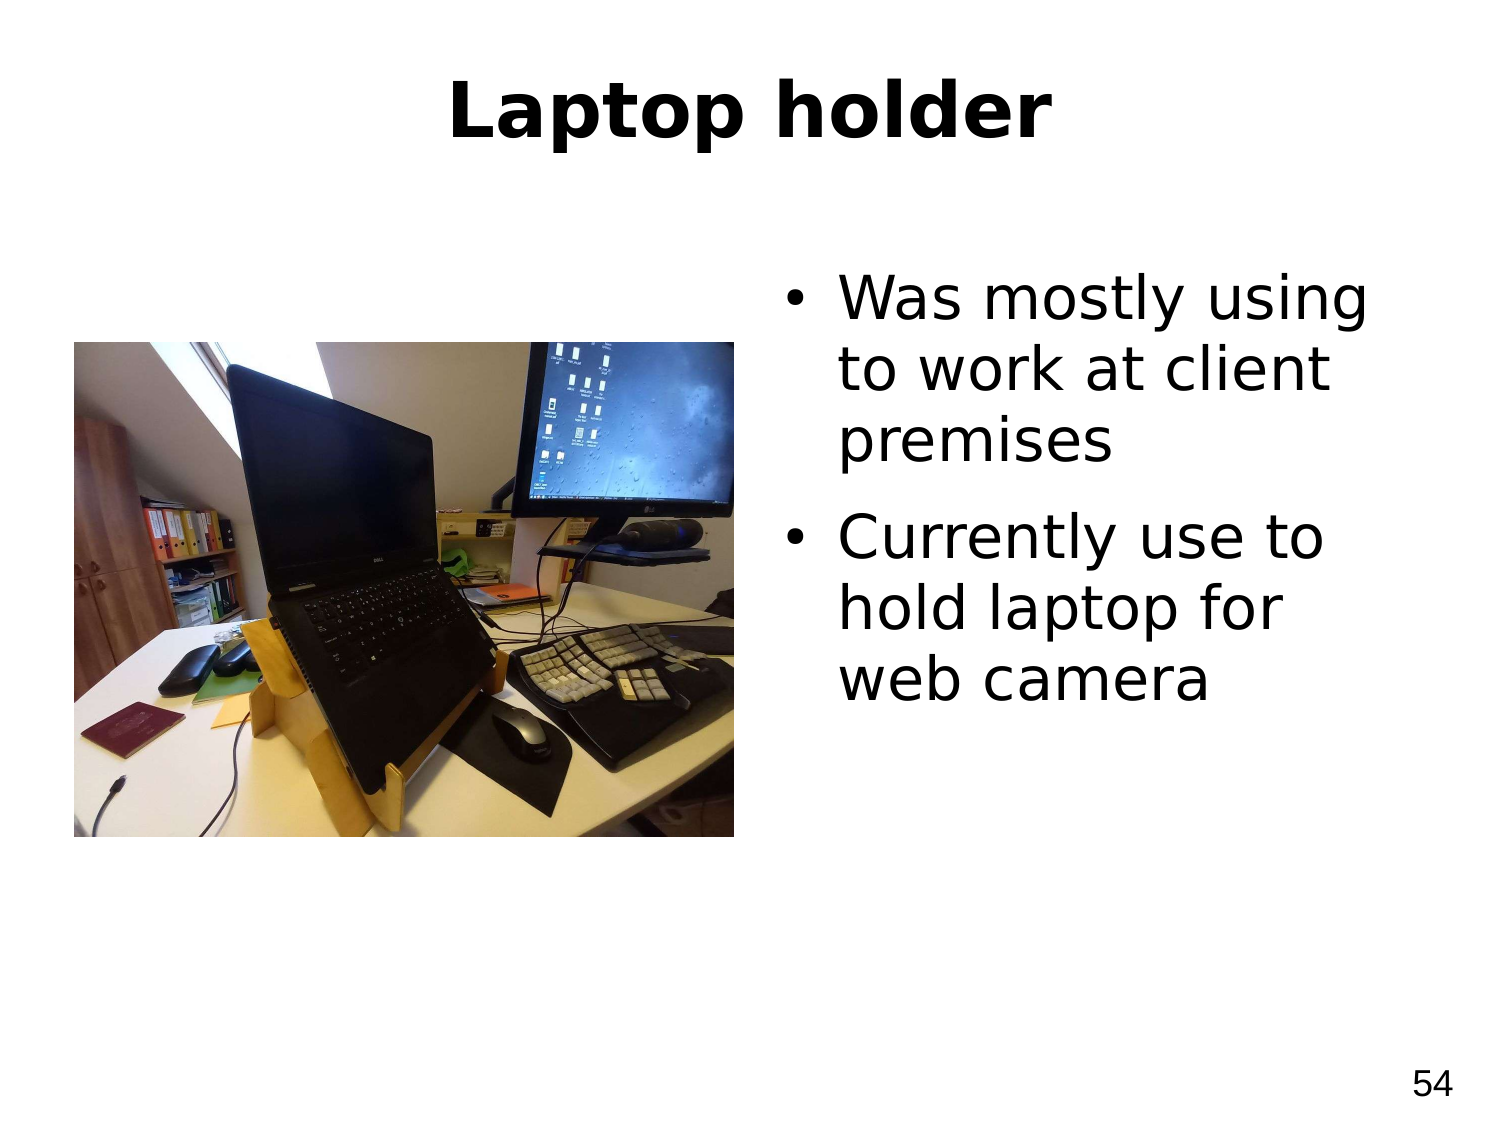

# Laptop holder
Was mostly using to work at client premises
Currently use to hold laptop for web camera